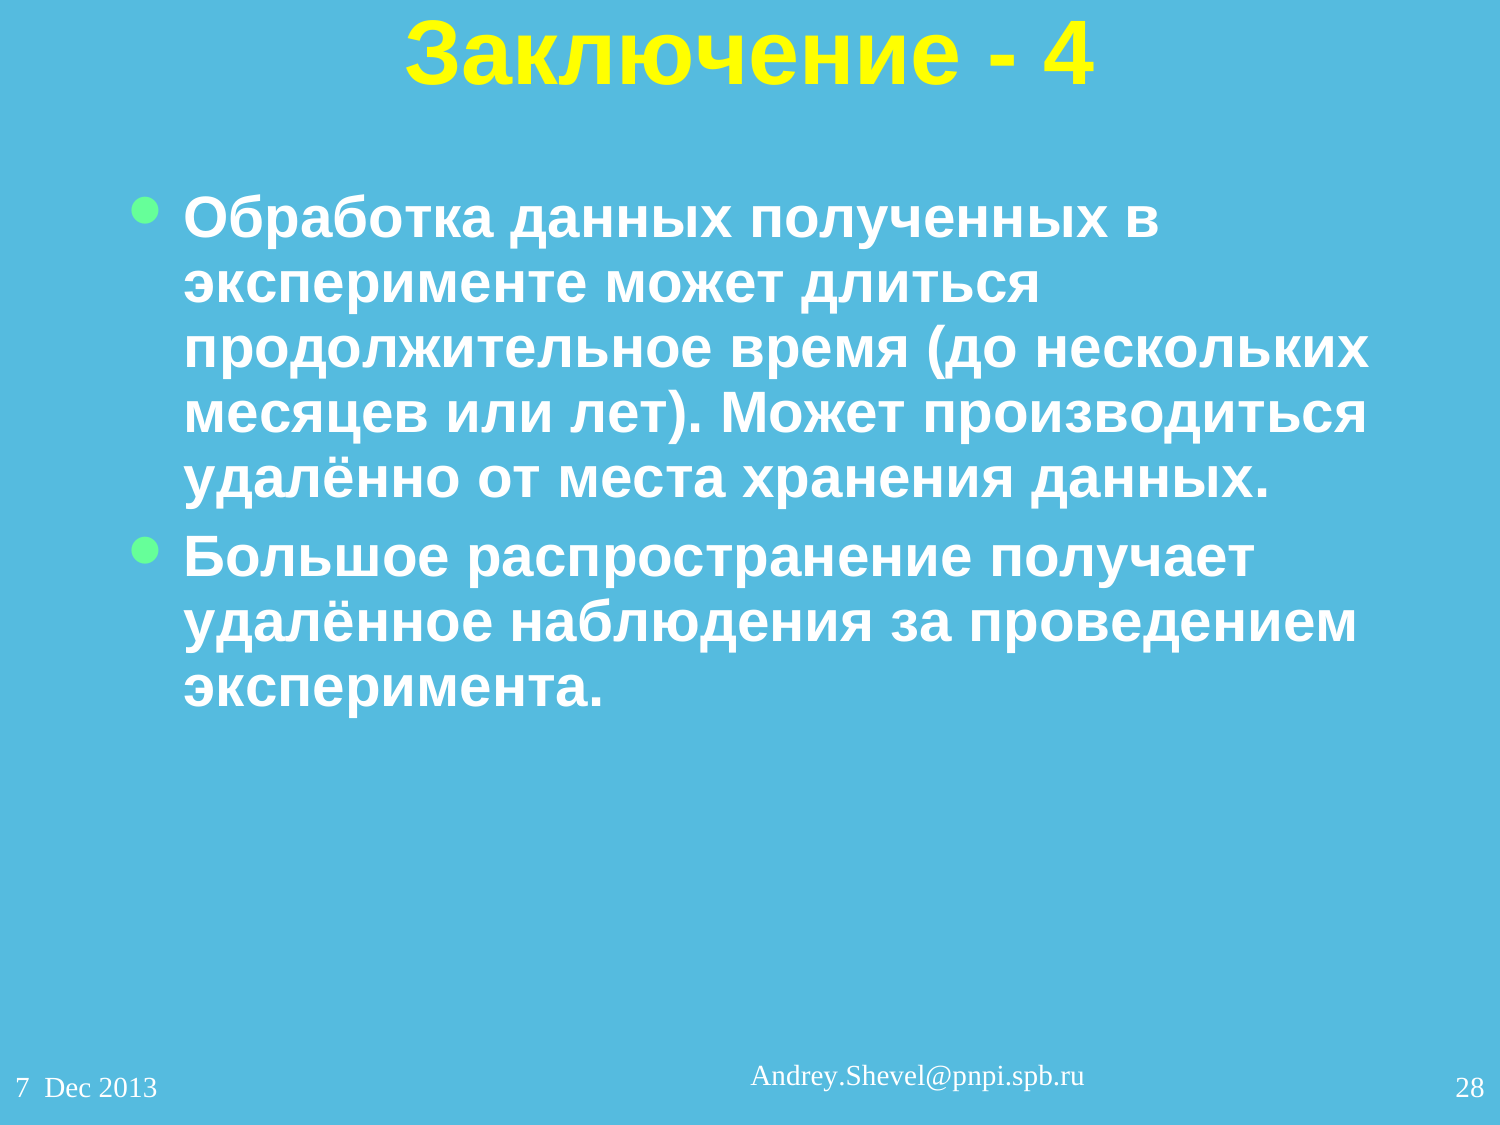

# Заключение - 4
Обработка данных полученных в эксперименте может длиться продолжительное время (до нескольких месяцев или лет). Может производиться удалённо от места хранения данных.
Большое распространение получает удалённое наблюдения за проведением эксперимента.
28